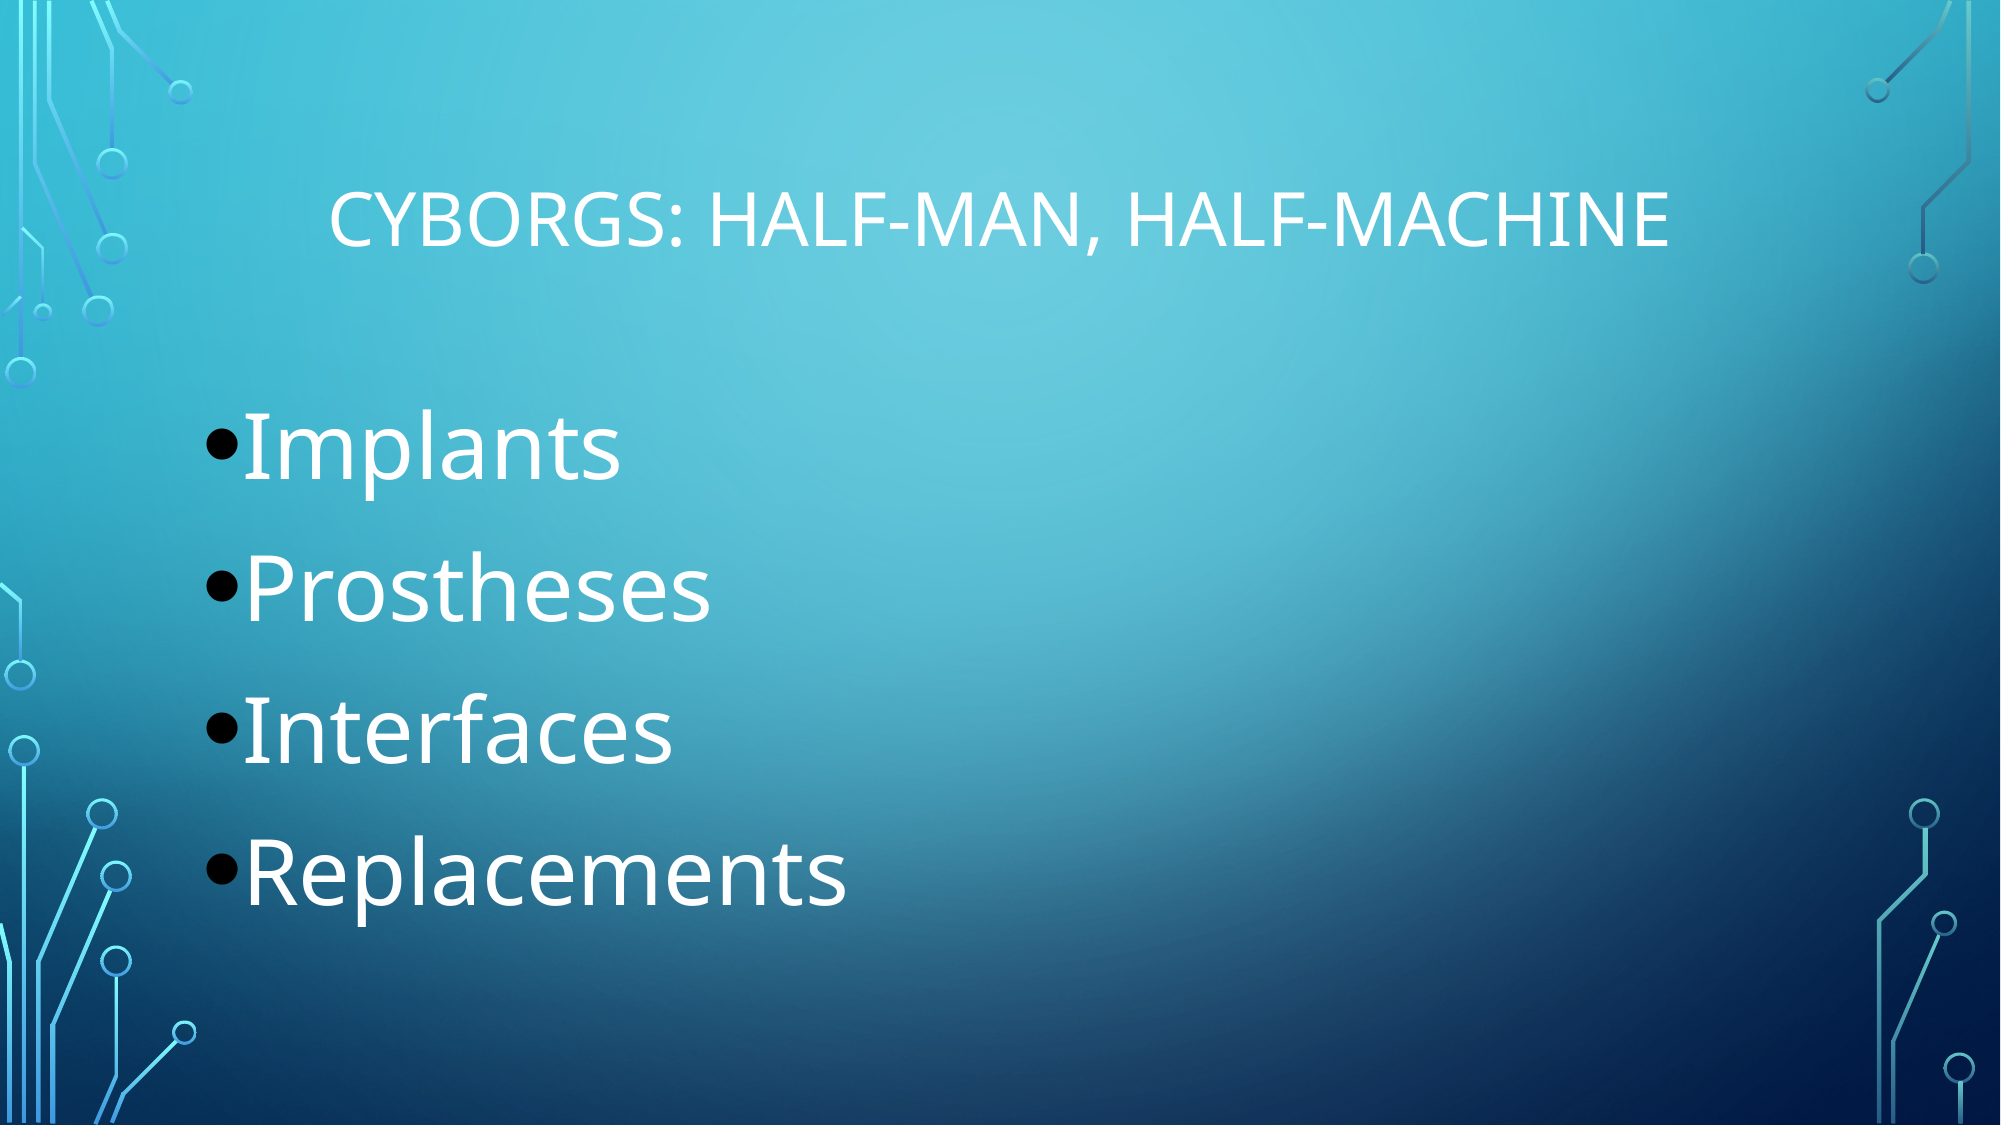

# Cyborgs: Half-Man, Half-Machine
Implants
Prostheses
Interfaces
Replacements